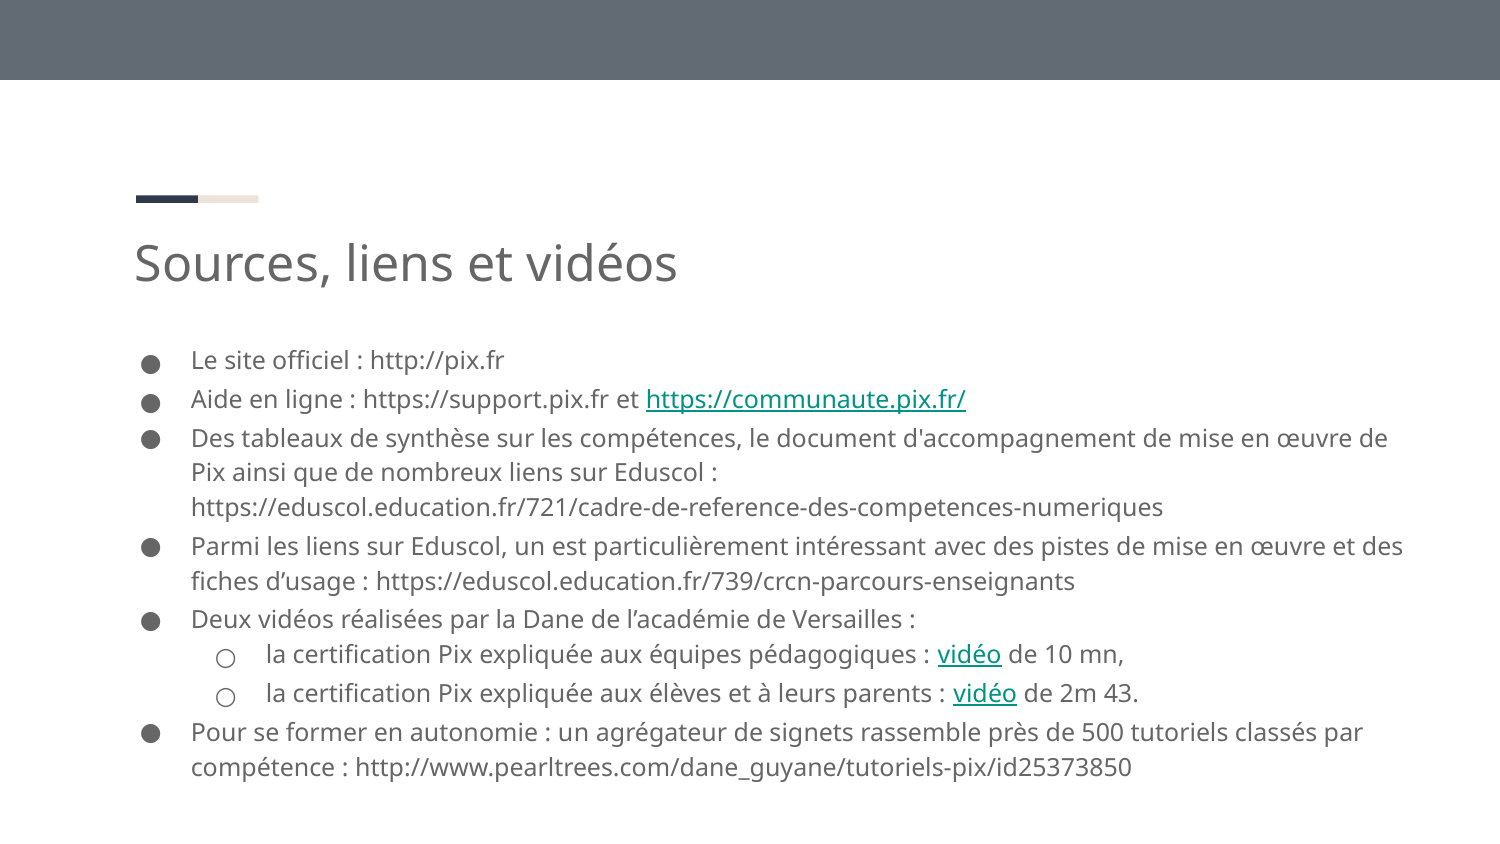

# Sources, liens et vidéos
Le site officiel : http://pix.fr
Aide en ligne : https://support.pix.fr et https://communaute.pix.fr/
Des tableaux de synthèse sur les compétences, le document d'accompagnement de mise en œuvre de Pix ainsi que de nombreux liens sur Eduscol : https://eduscol.education.fr/721/cadre-de-reference-des-competences-numeriques
Parmi les liens sur Eduscol, un est particulièrement intéressant avec des pistes de mise en œuvre et des fiches d’usage : https://eduscol.education.fr/739/crcn-parcours-enseignants
Deux vidéos réalisées par la Dane de l’académie de Versailles :
la certification Pix expliquée aux équipes pédagogiques : vidéo de 10 mn,
la certification Pix expliquée aux élèves et à leurs parents : vidéo de 2m 43.
Pour se former en autonomie : un agrégateur de signets rassemble près de 500 tutoriels classés par compétence : http://www.pearltrees.com/dane_guyane/tutoriels-pix/id25373850